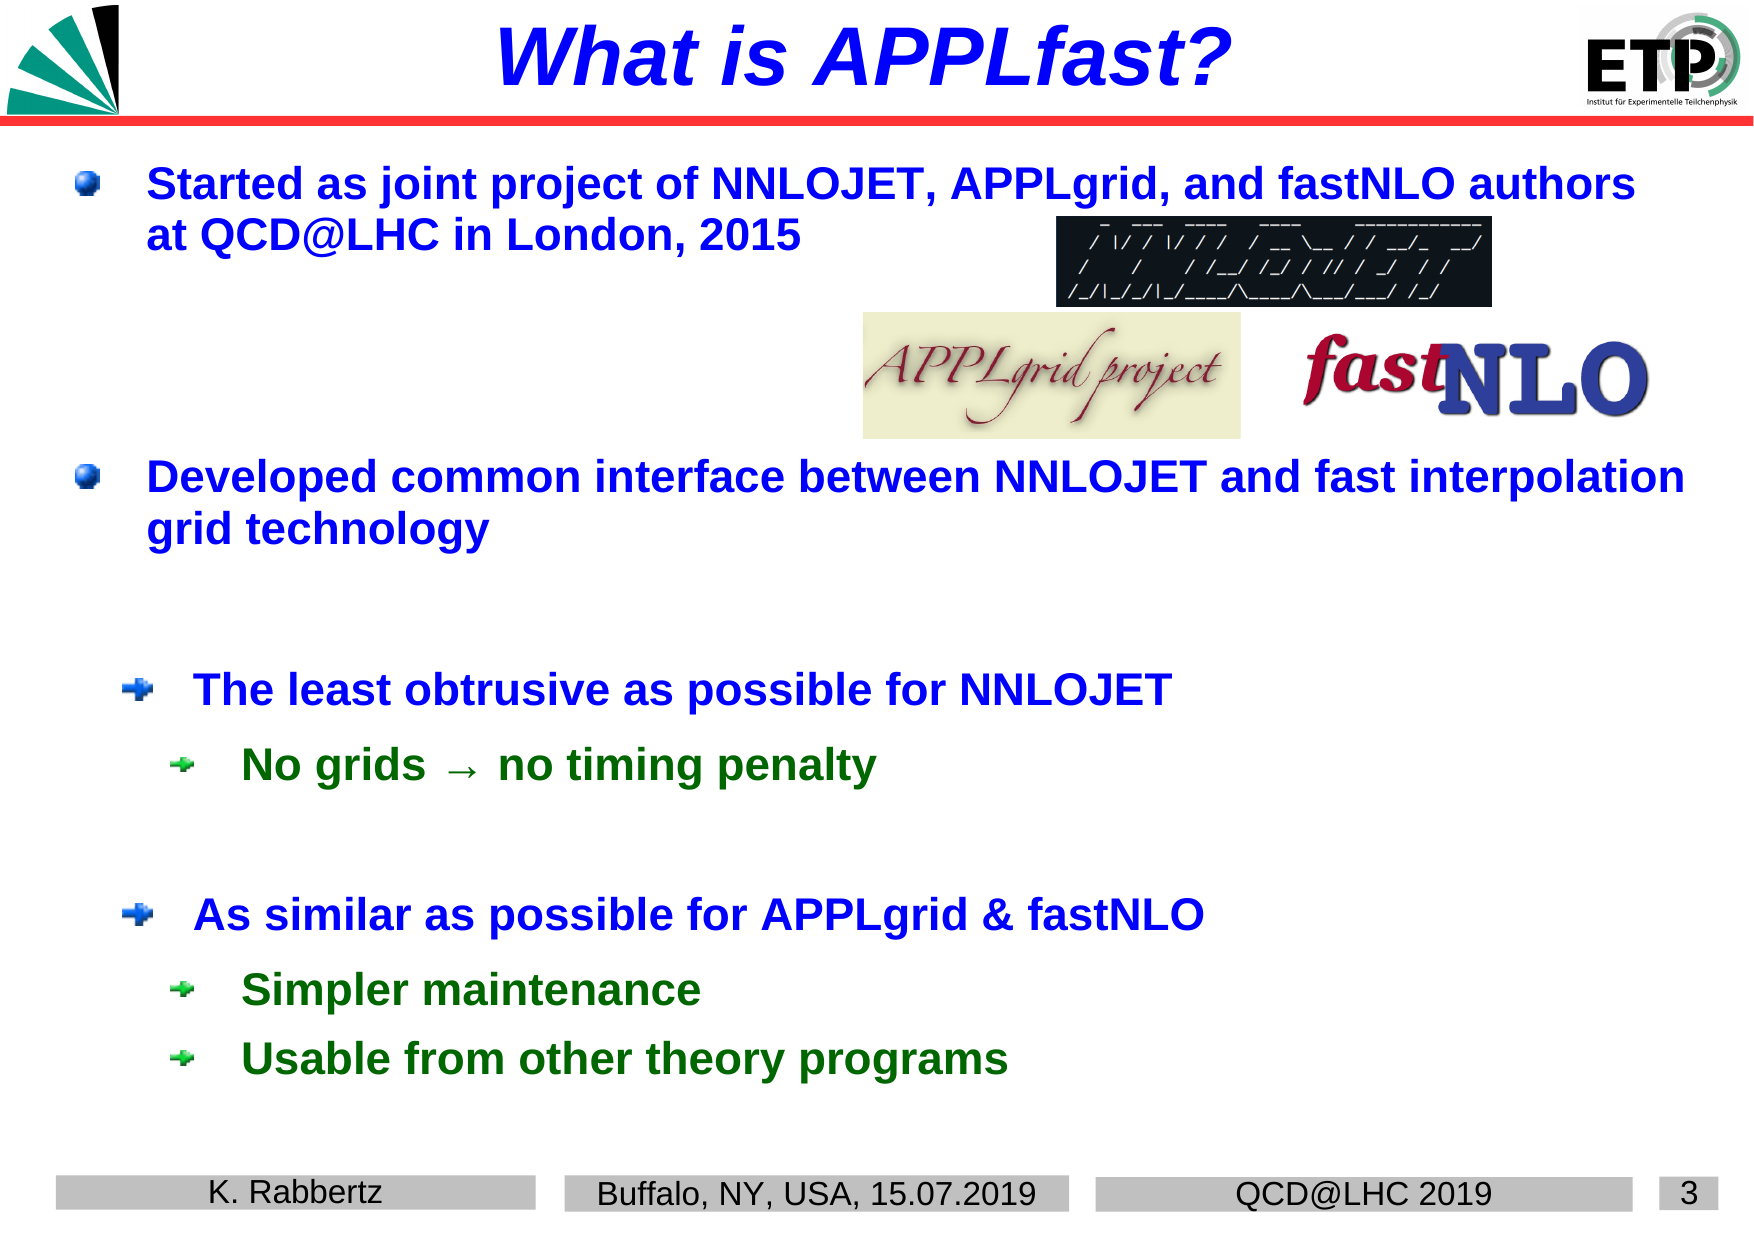

# What is APPLfast?
Started as joint project of NNLOJET, APPLgrid, and fastNLO authors at QCD@LHC in London, 2015
Developed common interface between NNLOJET and fast interpolation grid technology
The least obtrusive as possible for NNLOJET
No grids → no timing penalty
As similar as possible for APPLgrid & fastNLO
Simpler maintenance
Usable from other theory programs